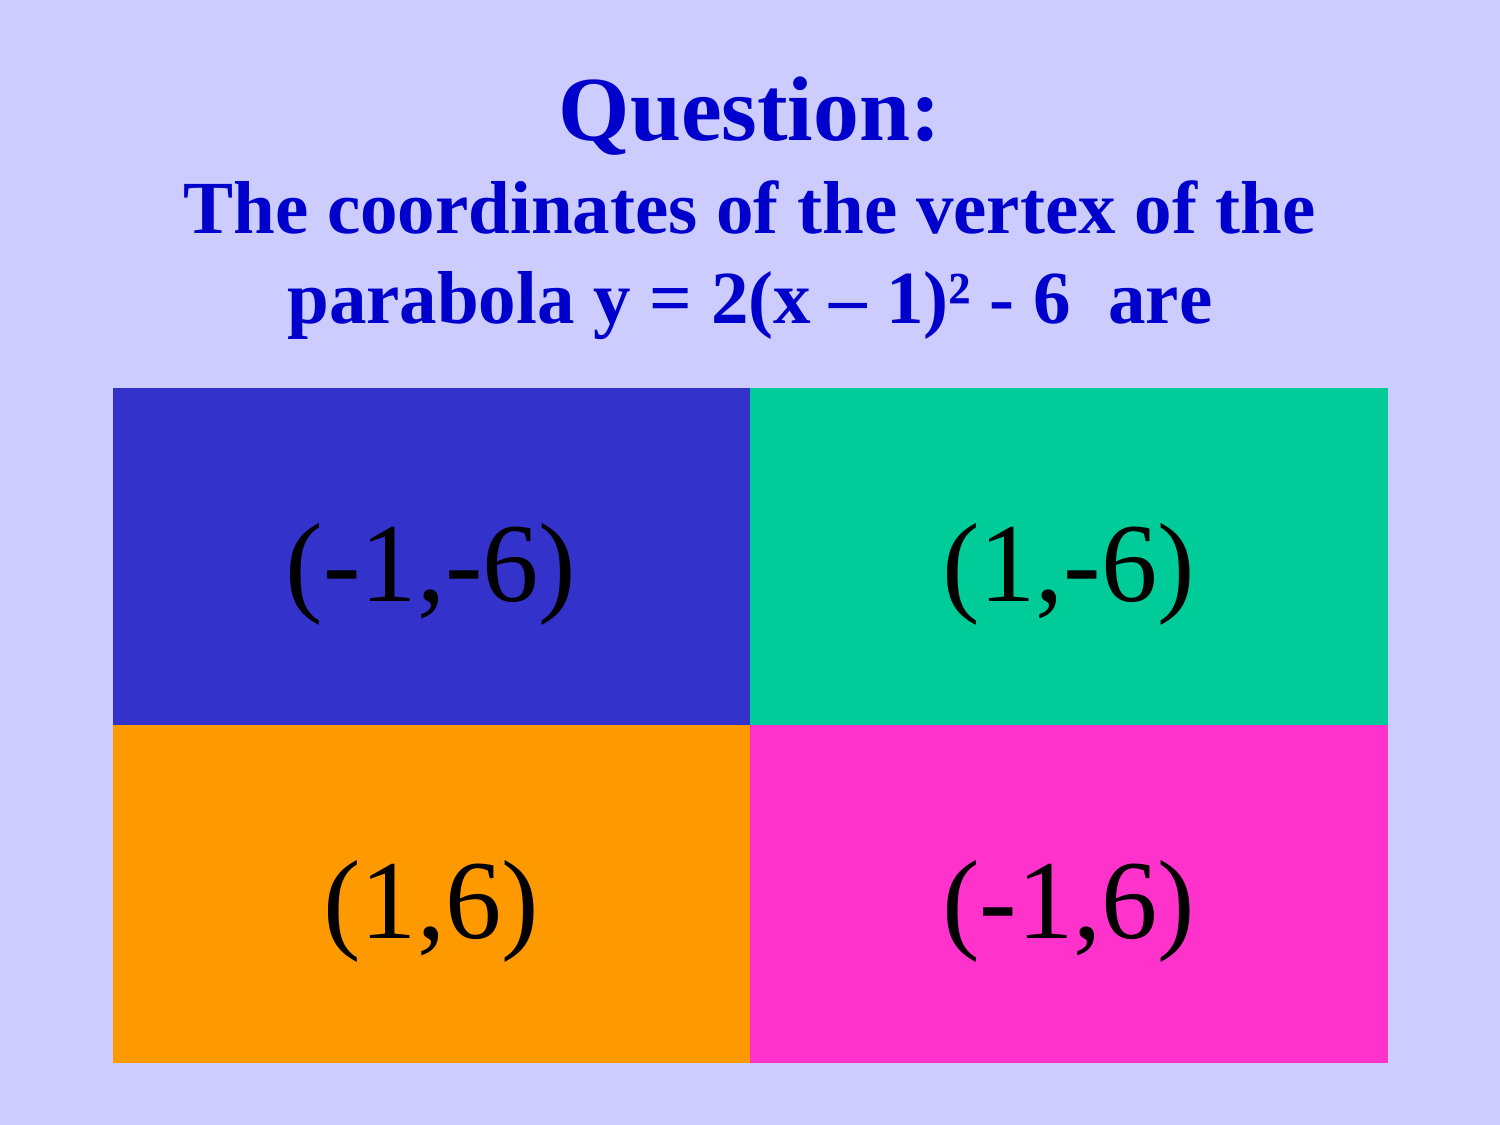

# Question: The coordinates of the vertex of the parabola y = 2(x – 1)² - 6 are
| (-1,-6) | (1,-6) |
| --- | --- |
| (1,6) | (-1,6) |